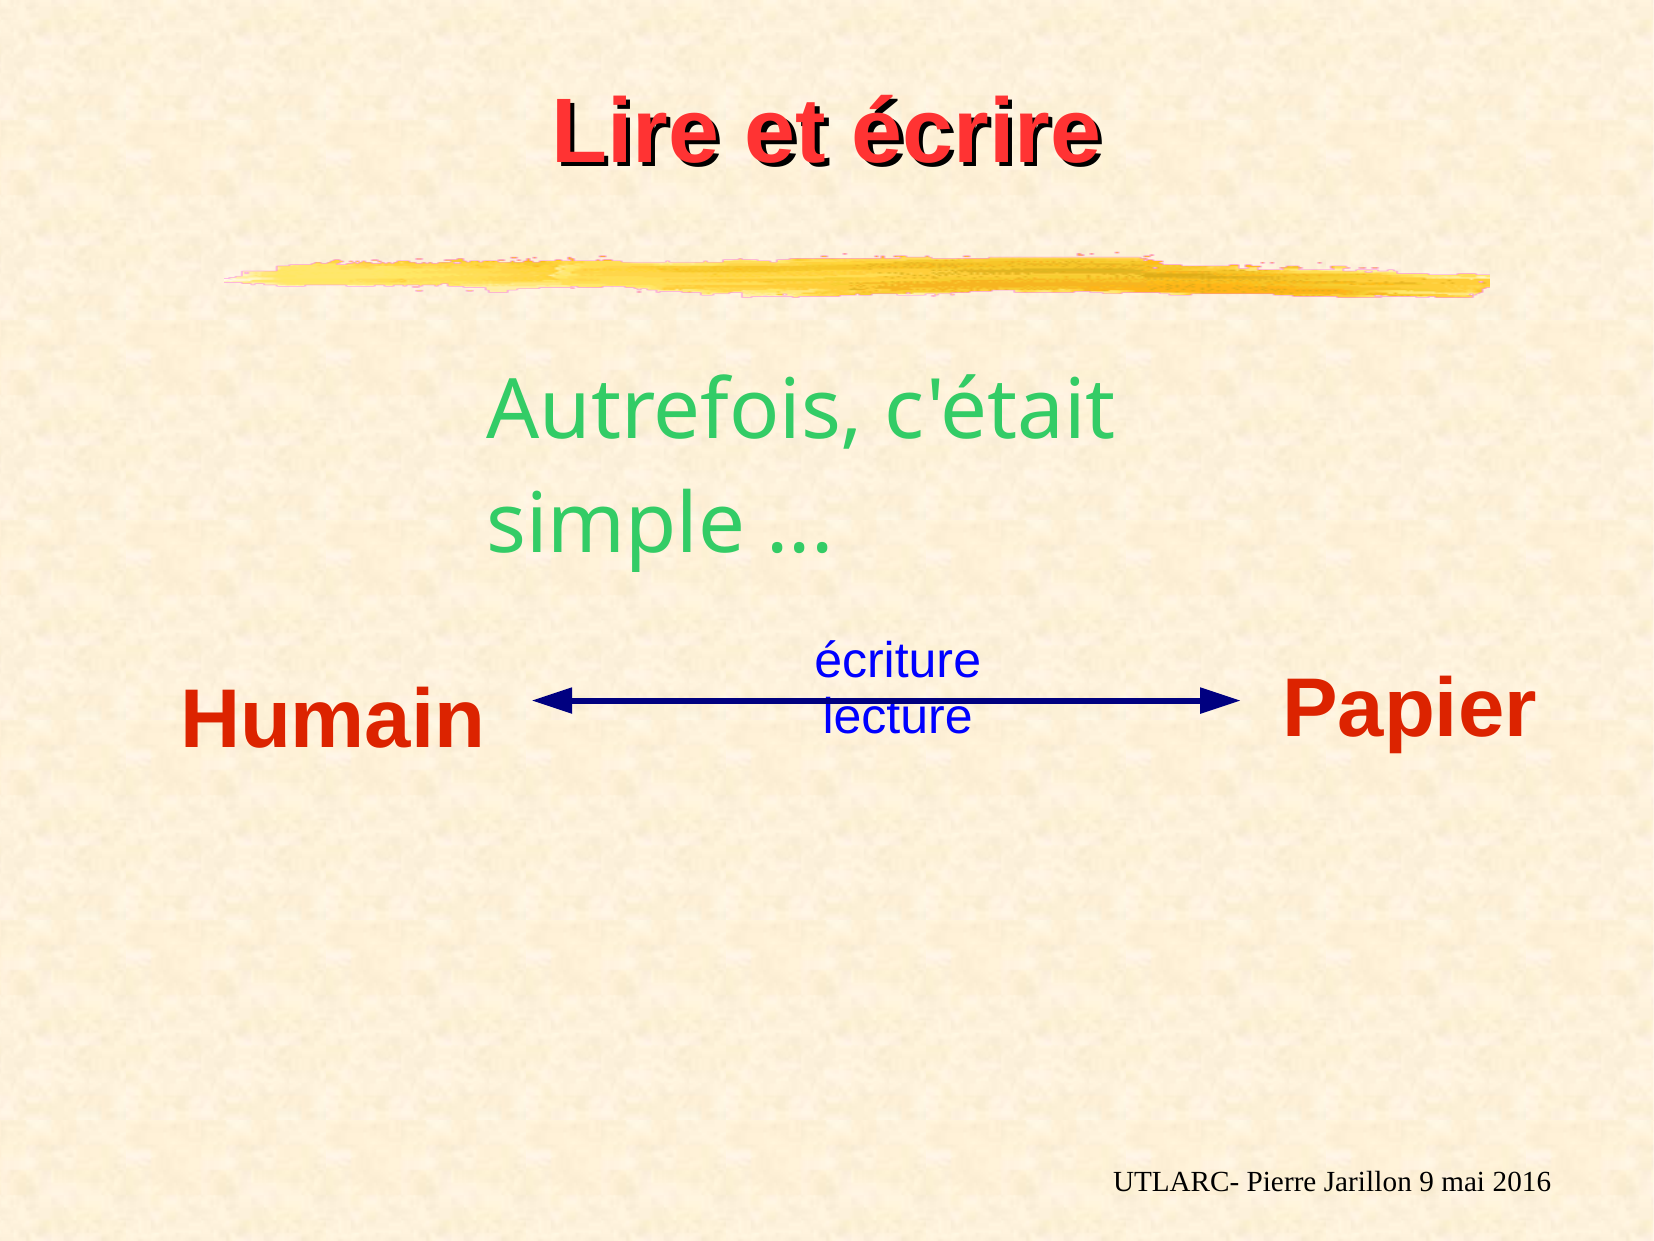

# Lire et écrire
Autrefois, c'était simple ...
écriture
lecture
Papier
Humain
UTLARC- Pierre Jarillon 9 mai 2016